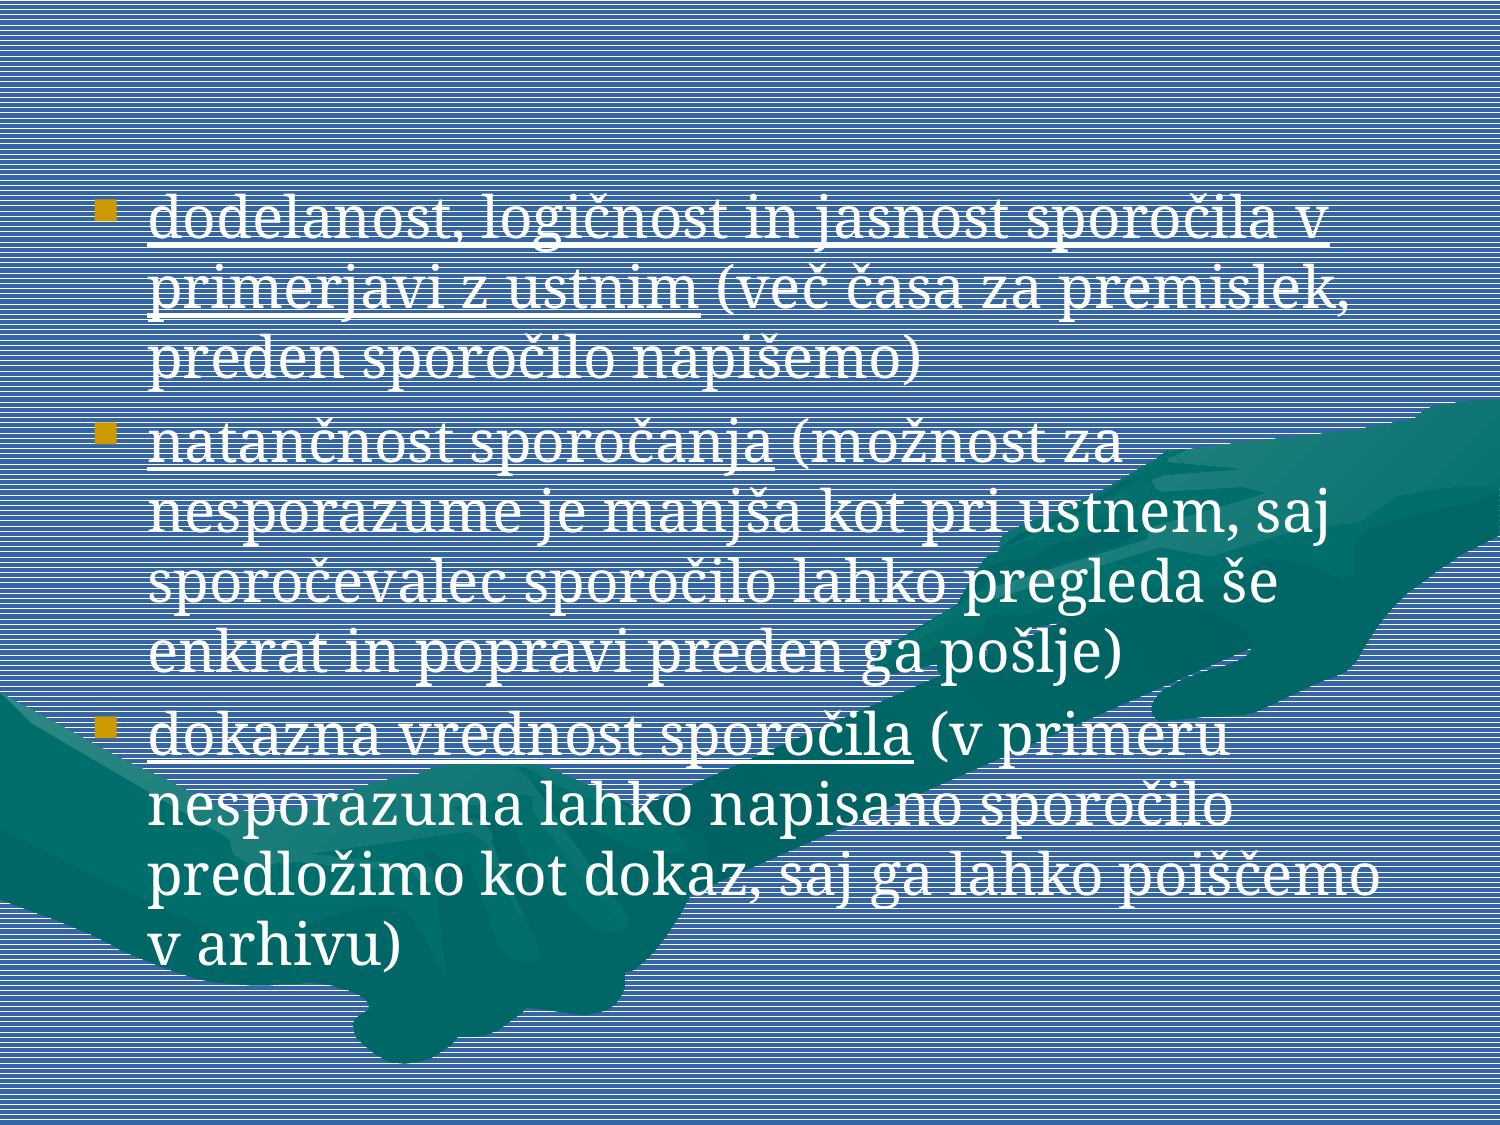

# dodelanost, logičnost in jasnost sporočila v primerjavi z ustnim (več časa za premislek, preden sporočilo napišemo)
natančnost sporočanja (možnost za nesporazume je manjša kot pri ustnem, saj sporočevalec sporočilo lahko pregleda še enkrat in popravi preden ga pošlje)
dokazna vrednost sporočila (v primeru nesporazuma lahko napisano sporočilo predložimo kot dokaz, saj ga lahko poiščemo v arhivu)